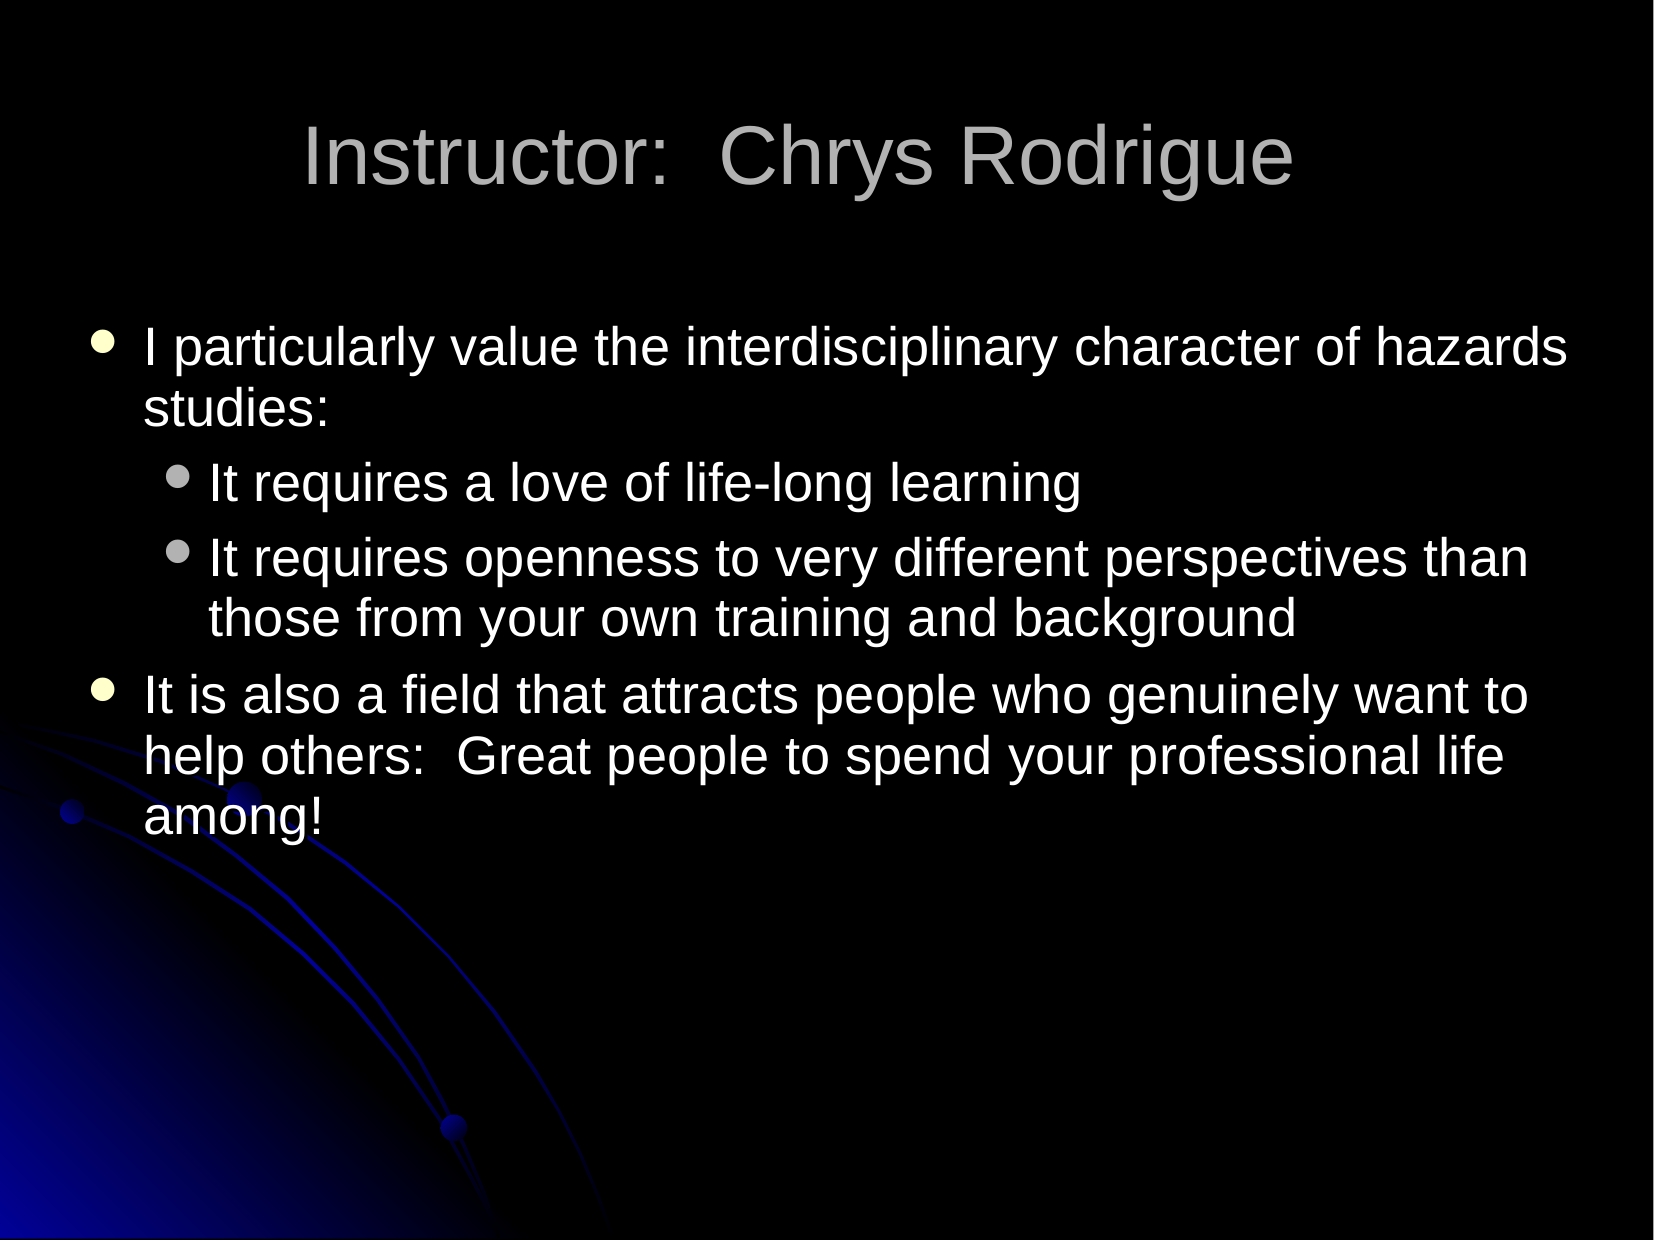

# Instructor: Chrys Rodrigue
I particularly value the interdisciplinary character of hazards studies:
It requires a love of life-long learning
It requires openness to very different perspectives than those from your own training and background
It is also a field that attracts people who genuinely want to help others: Great people to spend your professional life among!